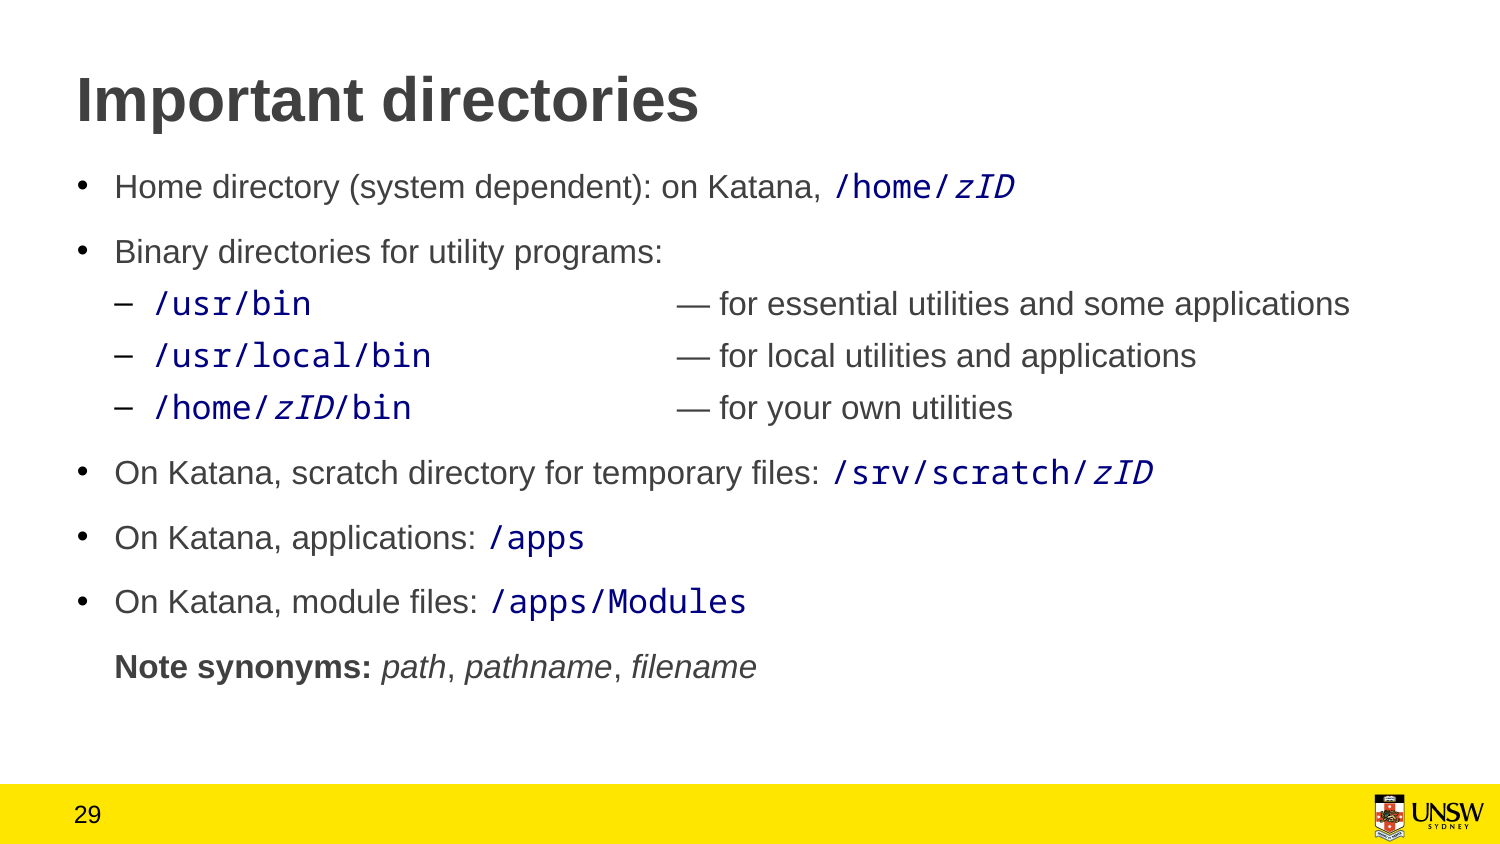

# Important directories
Home directory (system dependent): on Katana, /home/zID
Binary directories for utility programs:
/usr/bin					— for essential utilities and some applications
/usr/local/bin				— for local utilities and applications
/home/zID/bin				— for your own utilities
On Katana, scratch directory for temporary files: /srv/scratch/zID
On Katana, applications: /apps
On Katana, module files: /apps/Modules
Note synonyms: path, pathname, filename